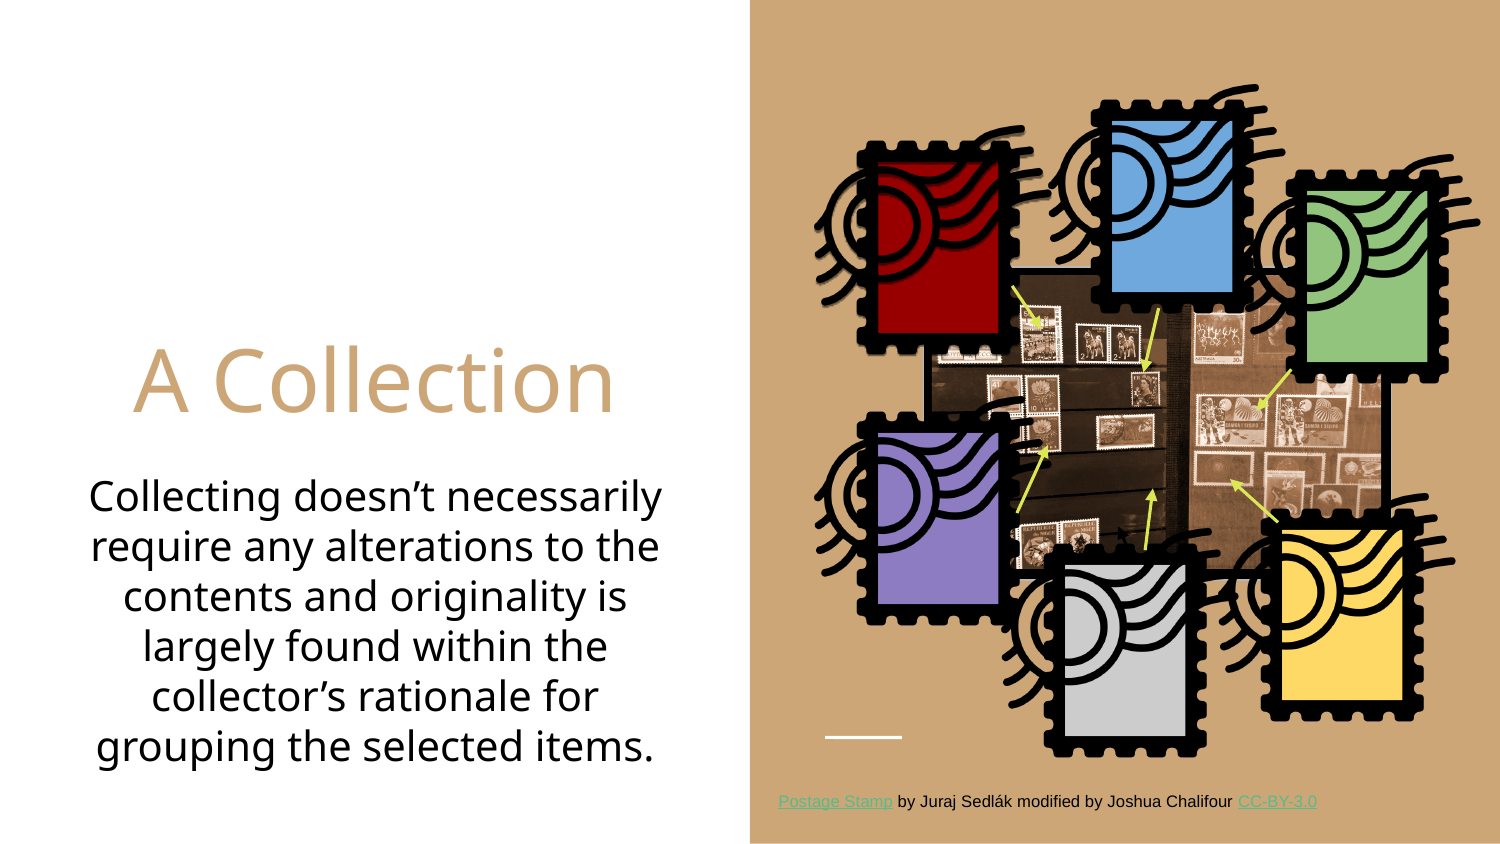

# A Collection
Collecting doesn’t necessarily require any alterations to the contents and originality is largely found within the collector’s rationale for grouping the selected items.
Postage Stamp by Juraj Sedlák modified by Joshua Chalifour CC-BY-3.0